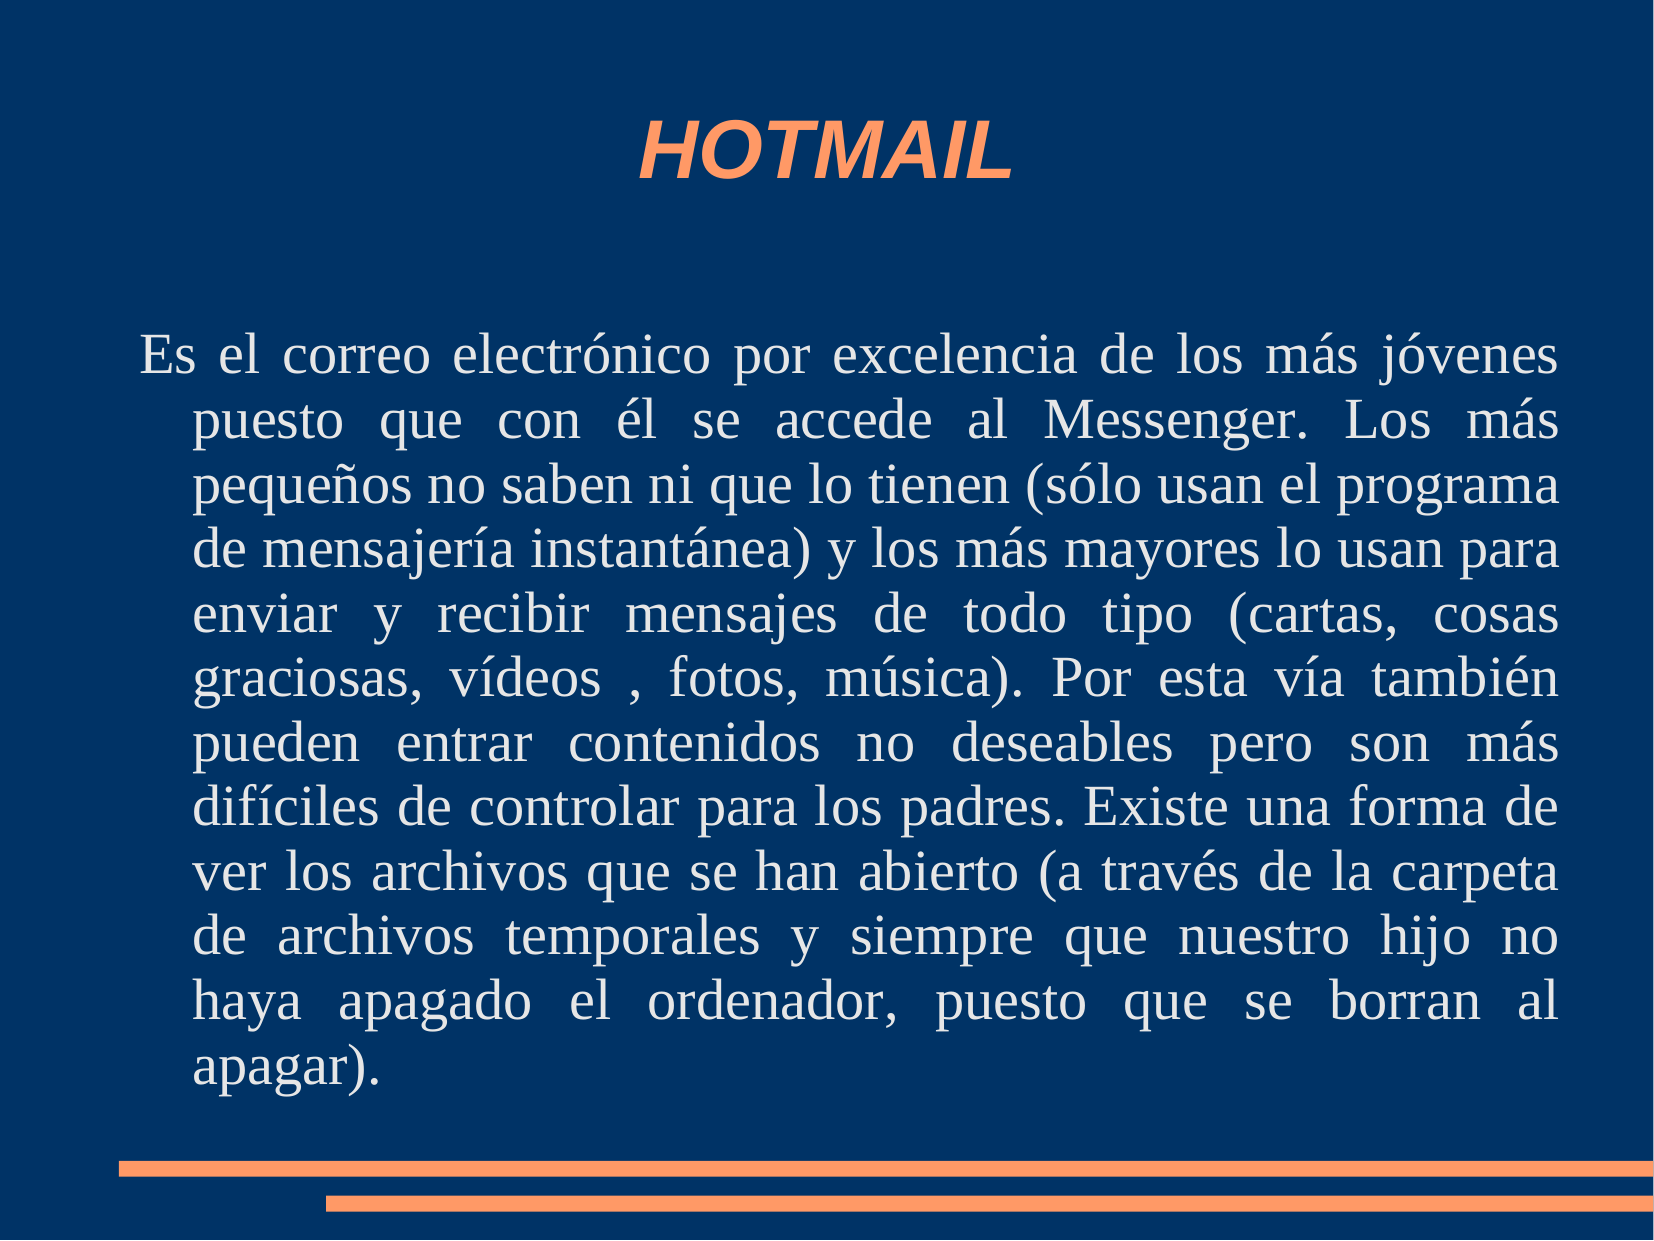

# HOTMAIL
Es el correo electrónico por excelencia de los más jóvenes puesto que con él se accede al Messenger. Los más pequeños no saben ni que lo tienen (sólo usan el programa de mensajería instantánea) y los más mayores lo usan para enviar y recibir mensajes de todo tipo (cartas, cosas graciosas, vídeos , fotos, música). Por esta vía también pueden entrar contenidos no deseables pero son más difíciles de controlar para los padres. Existe una forma de ver los archivos que se han abierto (a través de la carpeta de archivos temporales y siempre que nuestro hijo no haya apagado el ordenador, puesto que se borran al apagar).